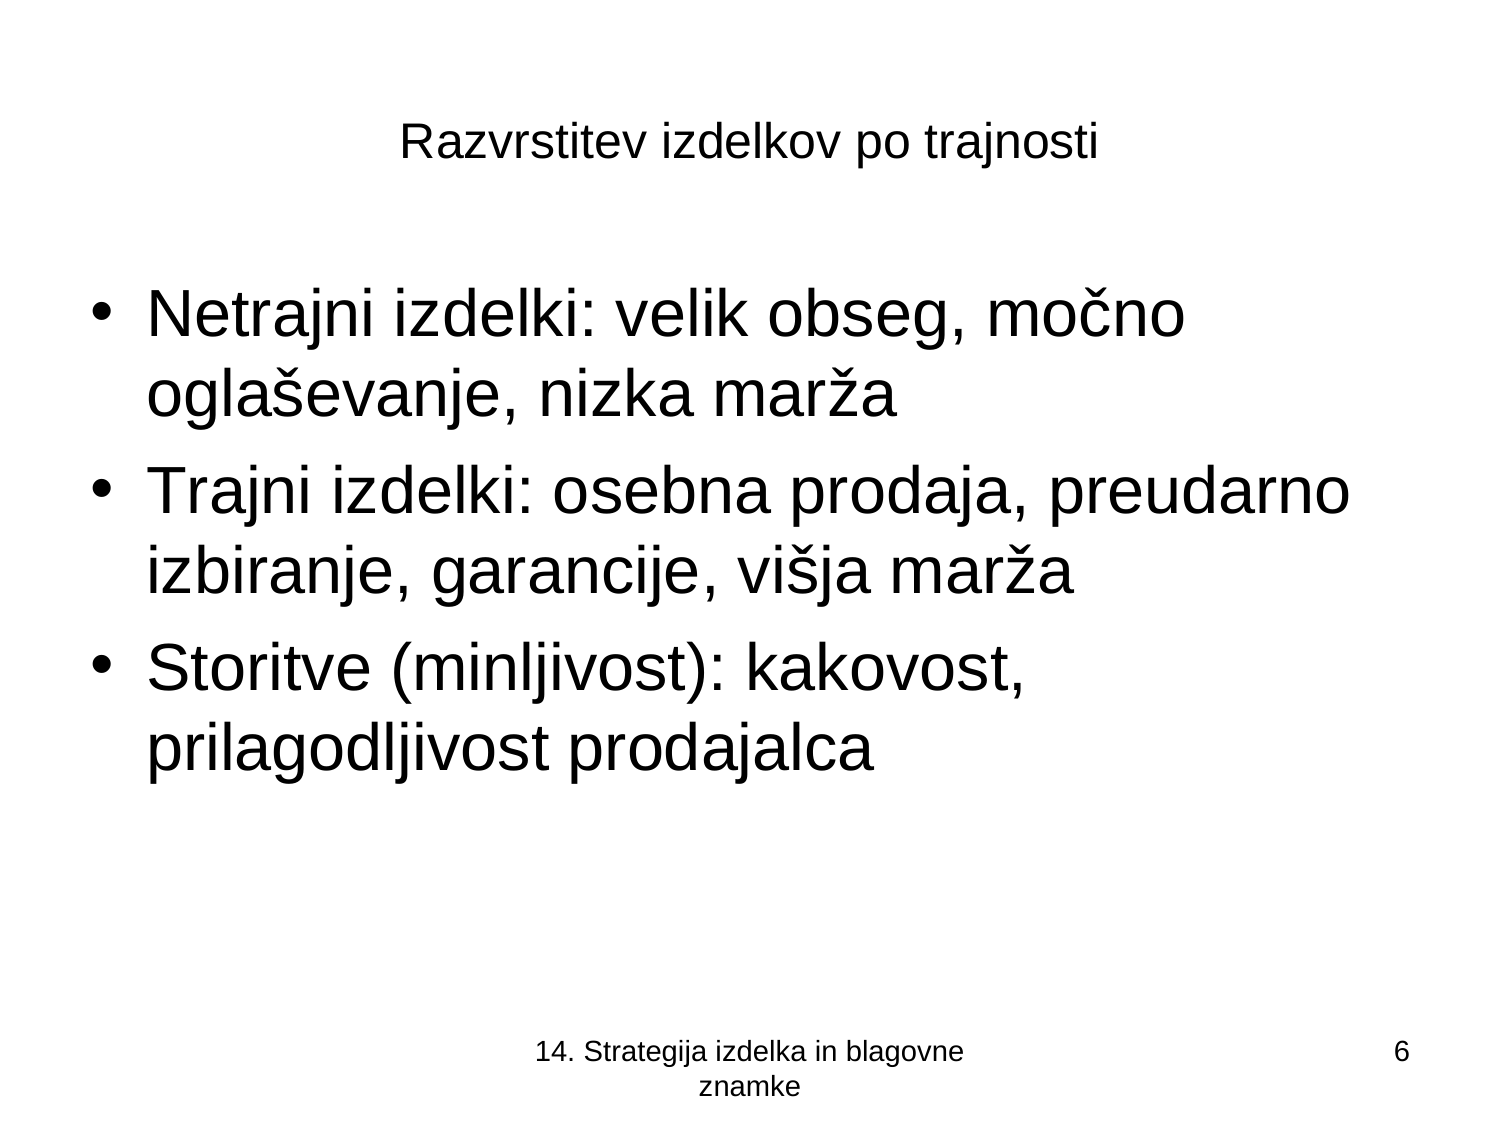

# Razvrstitev izdelkov po trajnosti
Netrajni izdelki: velik obseg, močno oglaševanje, nizka marža
Trajni izdelki: osebna prodaja, preudarno izbiranje, garancije, višja marža
Storitve (minljivost): kakovost, prilagodljivost prodajalca
14. Strategija izdelka in blagovne znamke